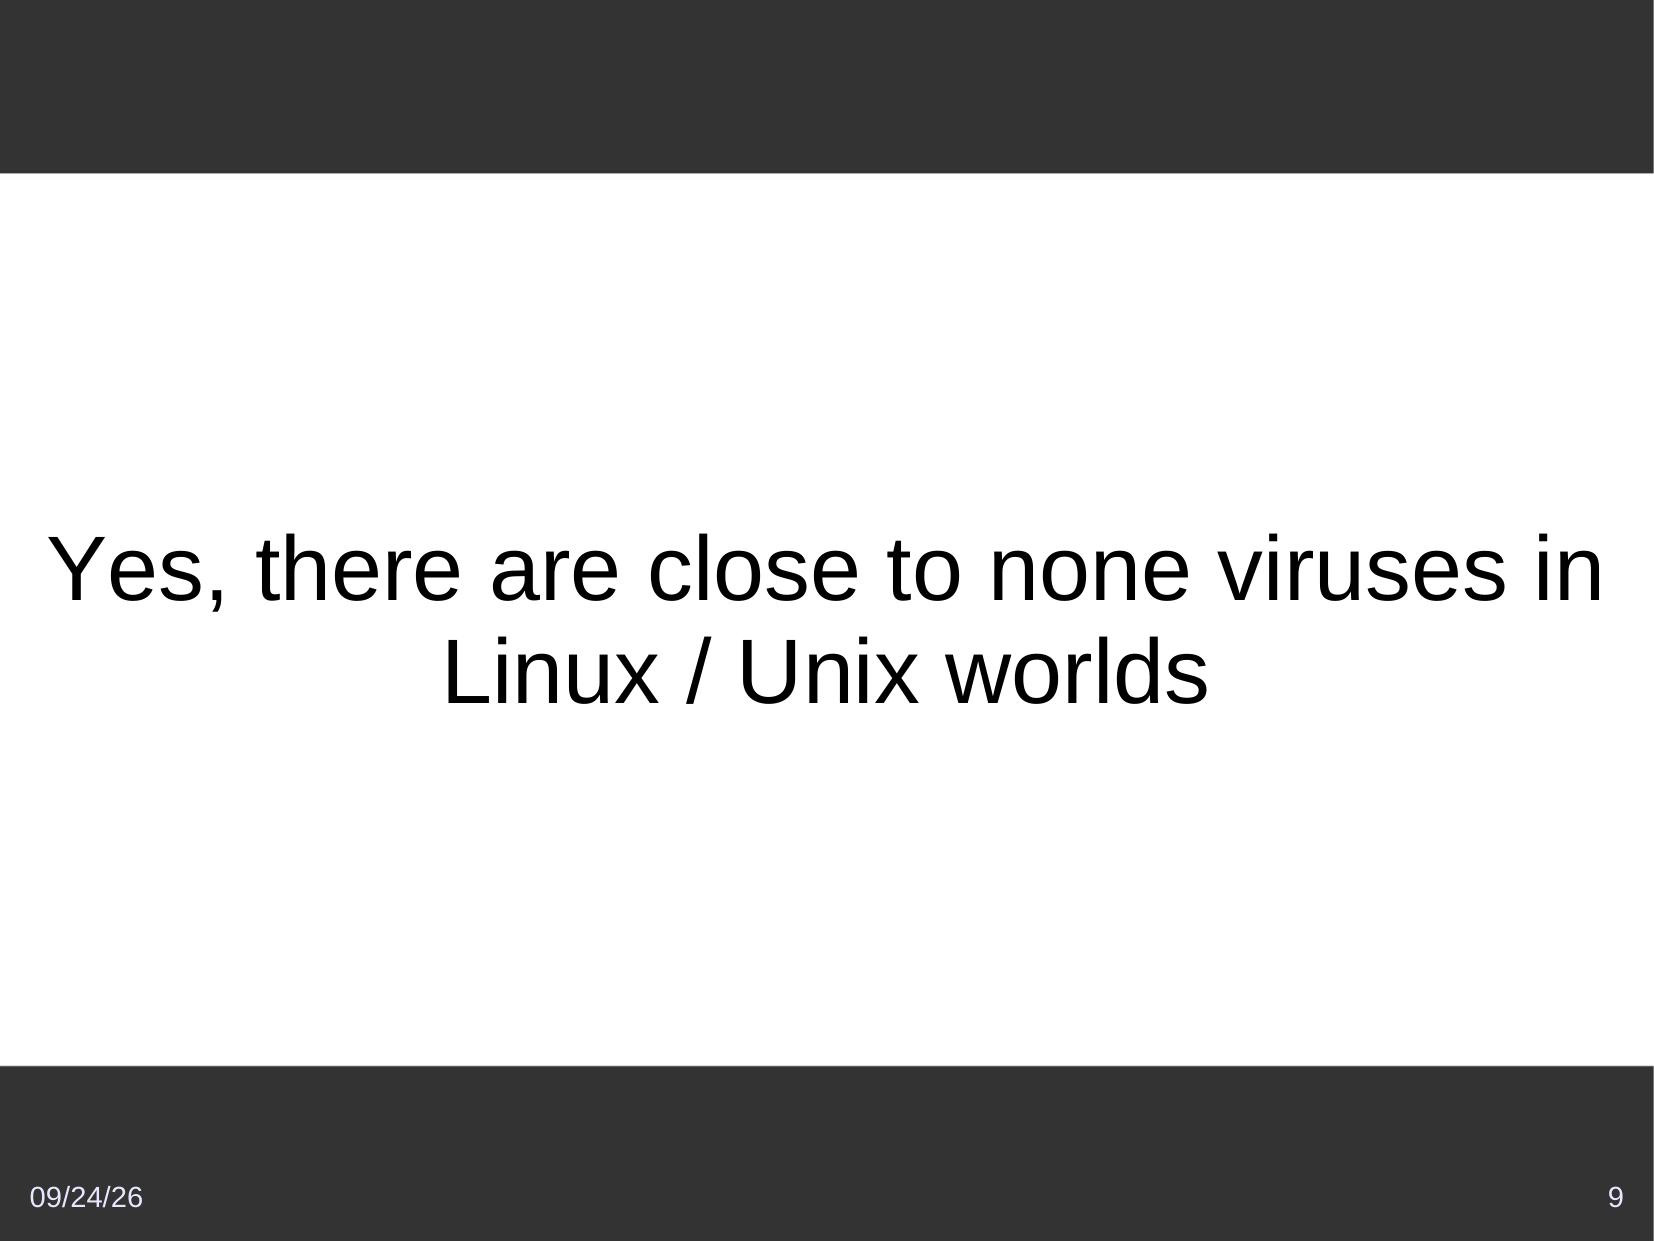

#
Yes, there are close to none viruses in Linux / Unix worlds
9